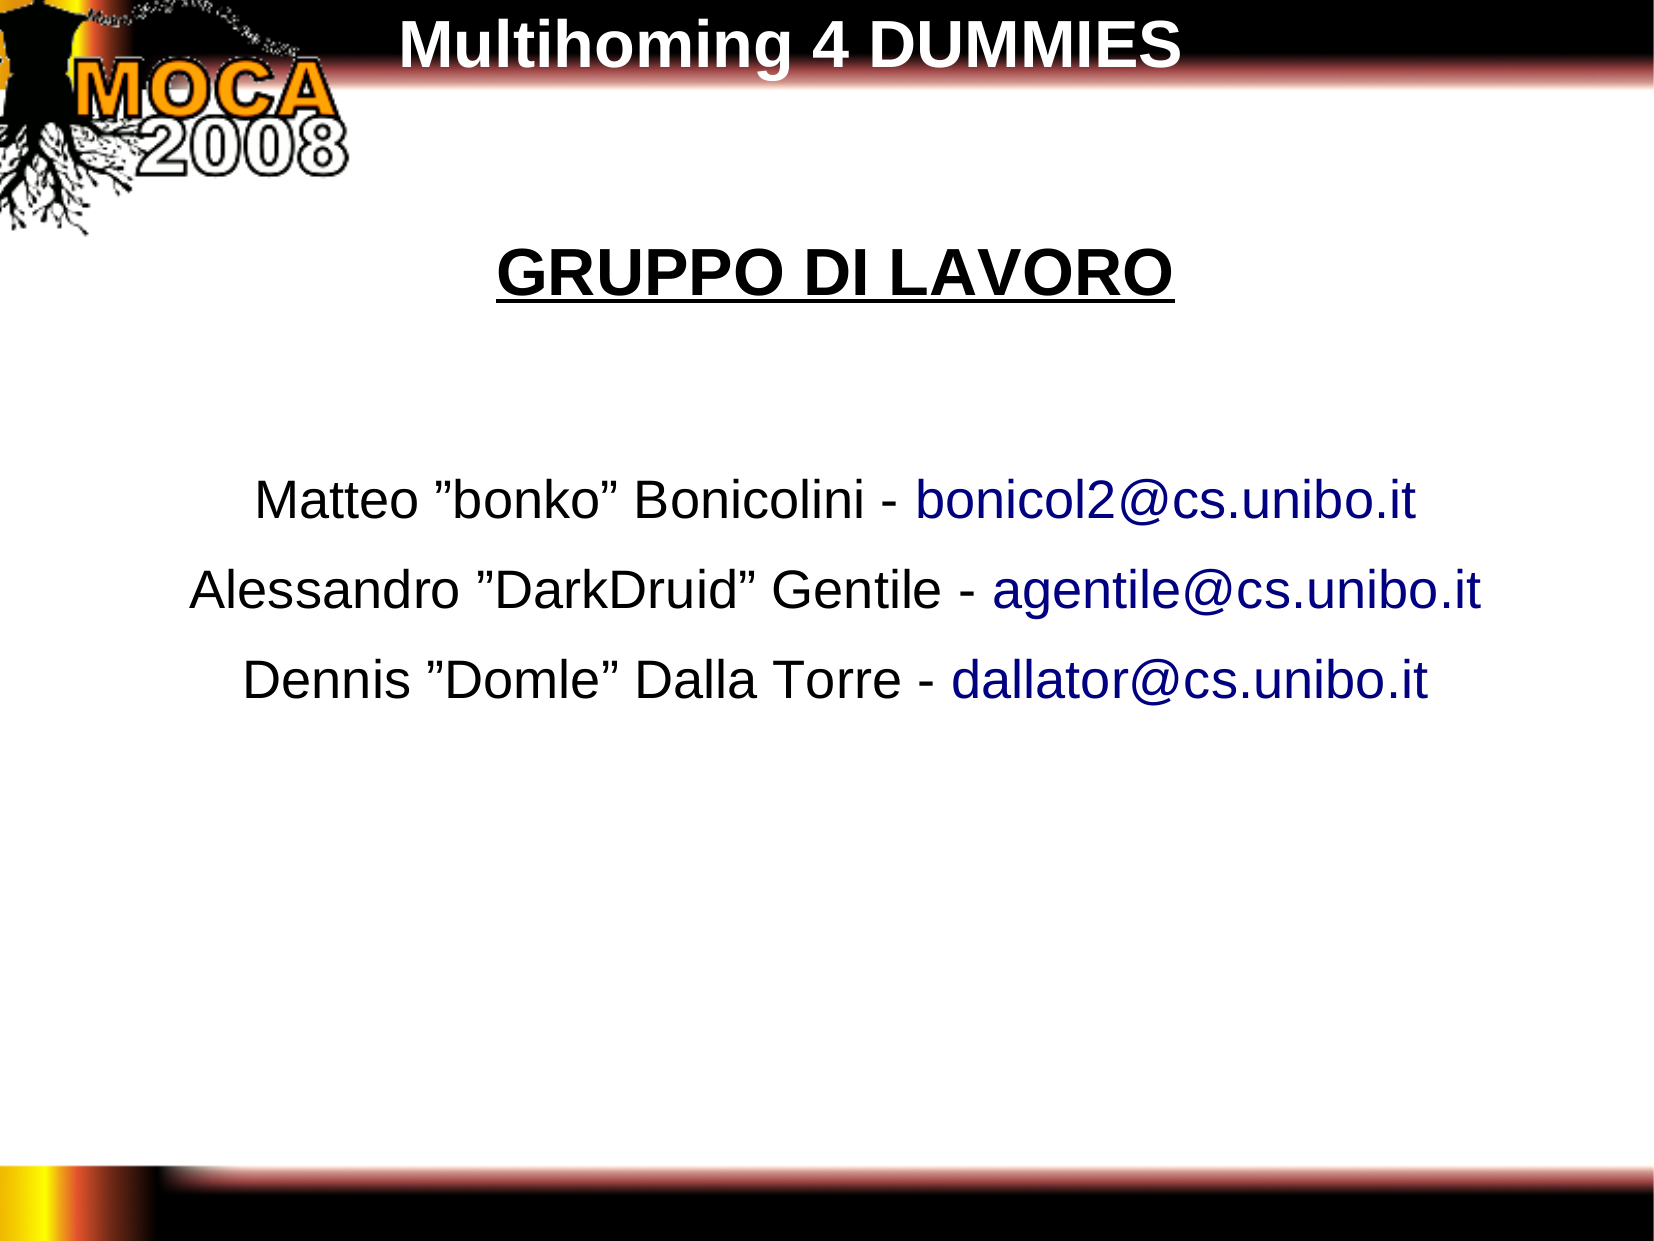

# Multihoming 4 DUMMIES
GRUPPO DI LAVORO
Matteo ”bonko” Bonicolini - bonicol2@cs.unibo.it
Alessandro ”DarkDruid” Gentile - agentile@cs.unibo.it
Dennis ”Domle” Dalla Torre - dallator@cs.unibo.it